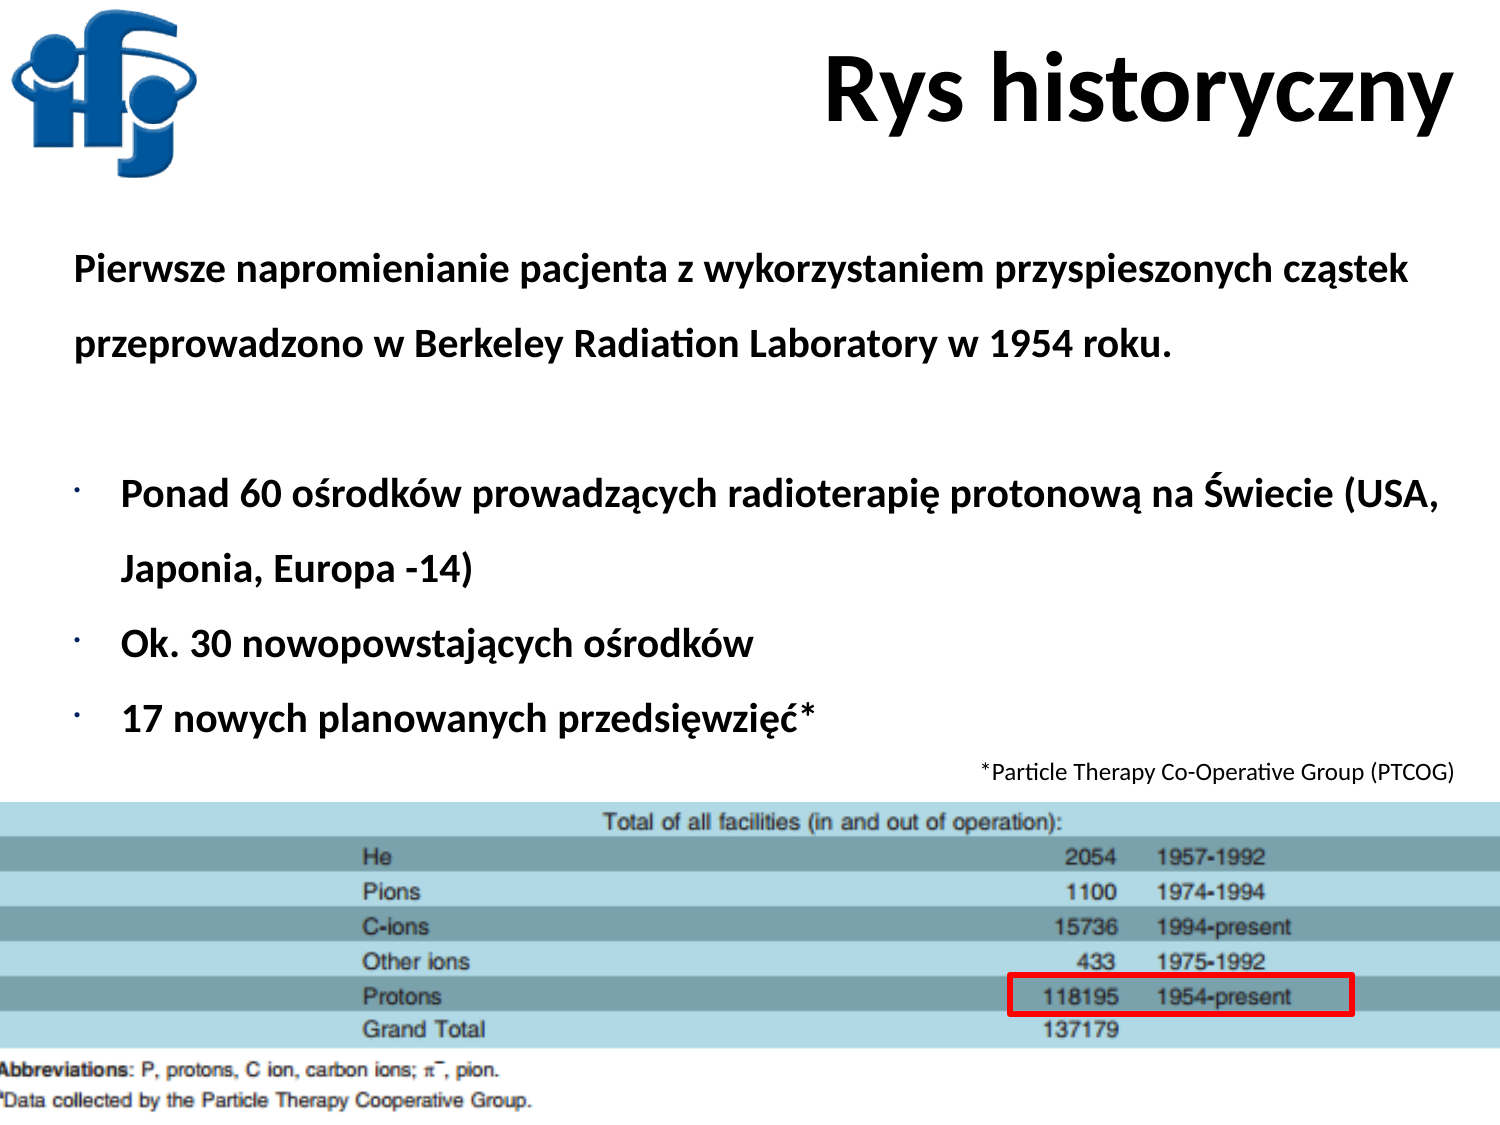

Rys historyczny
Pierwsze napromienianie pacjenta z wykorzystaniem przyspieszonych cząstek przeprowadzono w Berkeley Radiation Laboratory w 1954 roku.
Ponad 60 ośrodków prowadzących radioterapię protonową na Świecie (USA, Japonia, Europa -14)
Ok. 30 nowopowstających ośrodków
17 nowych planowanych przedsięwzięć*
*Particle Therapy Co-Operative Group (PTCOG)